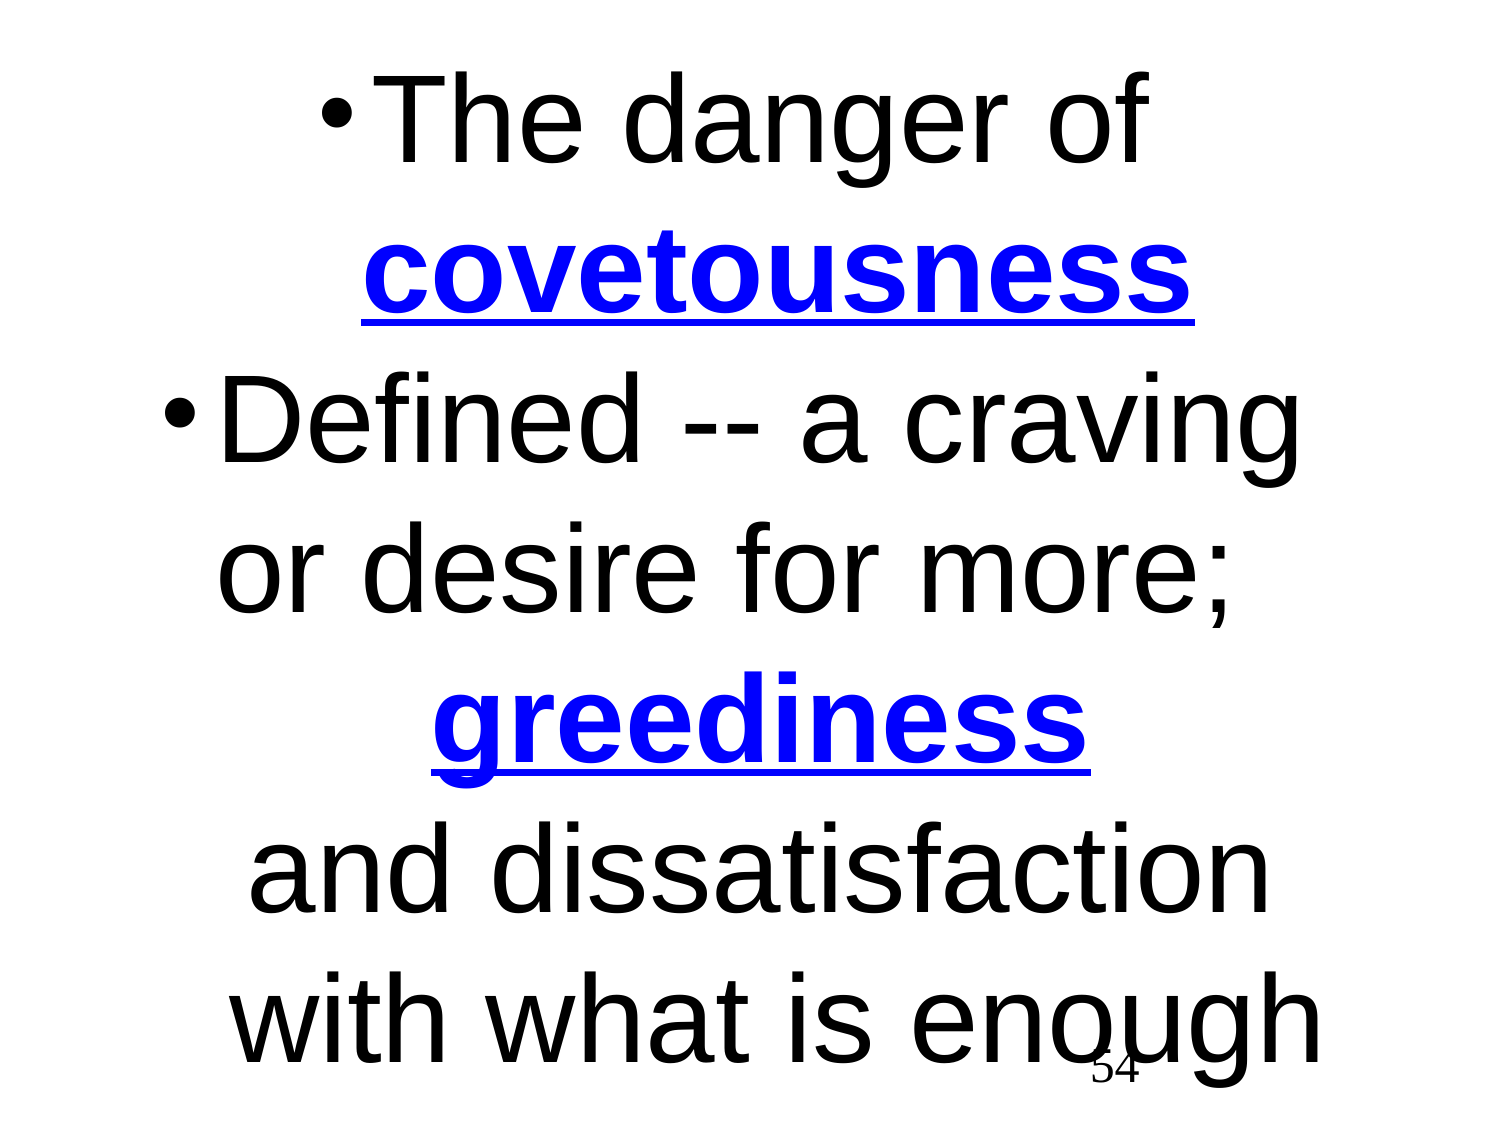

# The danger of covetousness
Defined -- a craving
or desire for more;
greediness
and dissatisfaction
with what is enough
54